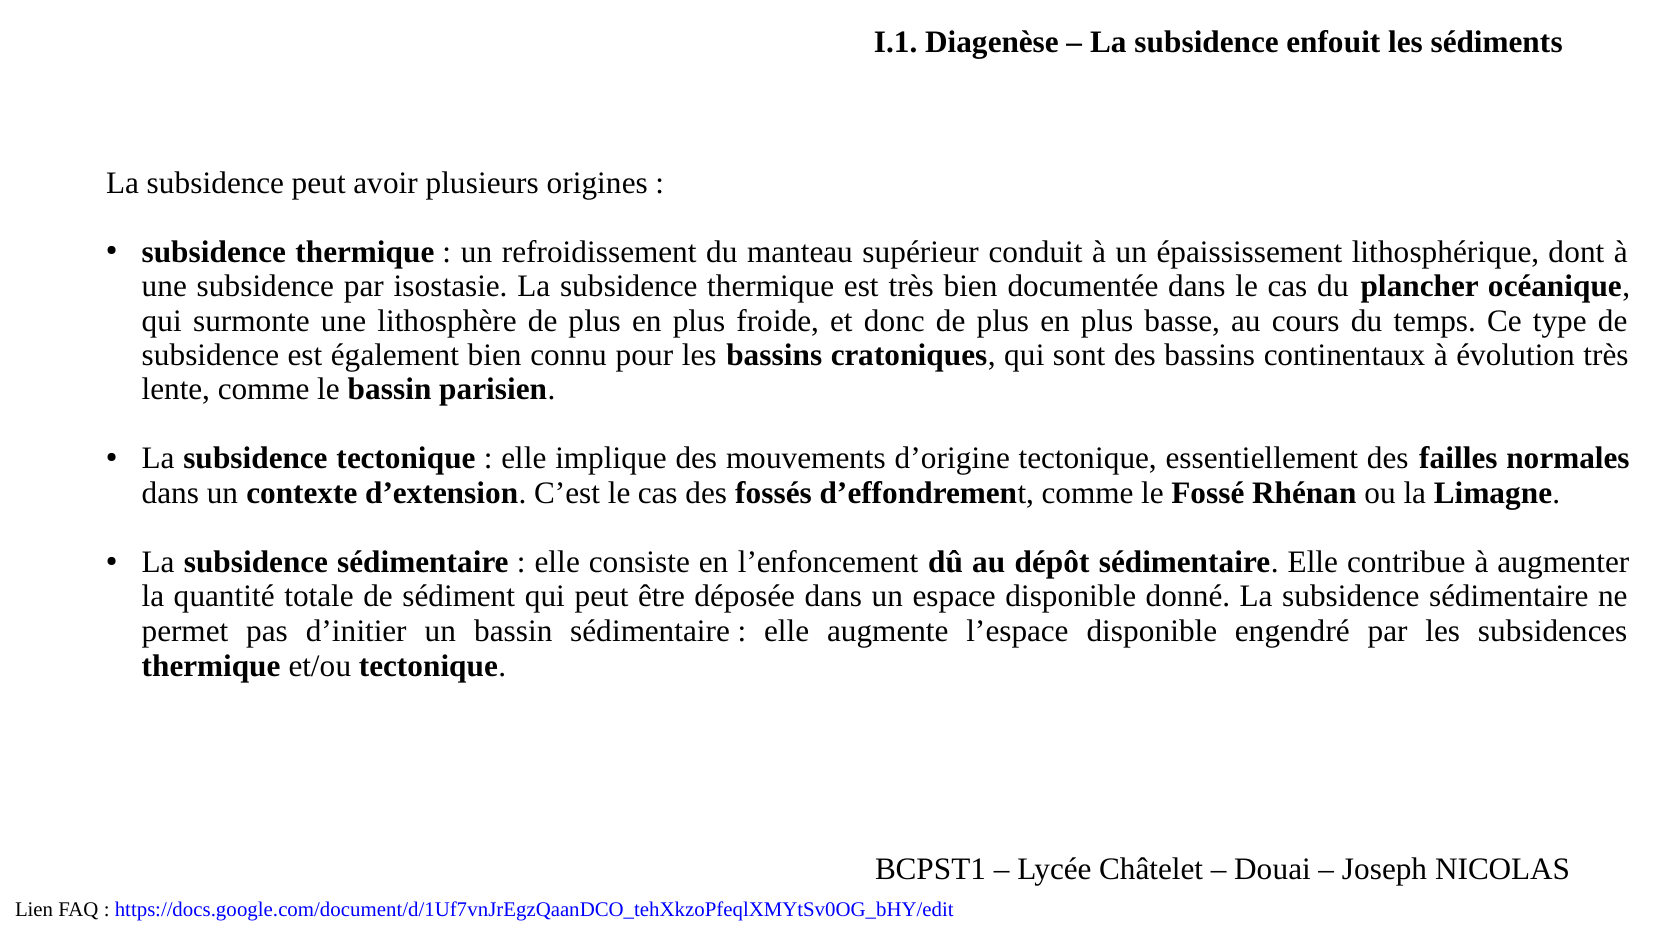

I.1. Diagenèse – La subsidence enfouit les sédiments
La subsidence peut avoir plusieurs origines :
subsidence thermique : un refroidissement du manteau supérieur conduit à un épaississement lithosphérique, dont à une subsidence par isostasie. La subsidence thermique est très bien documentée dans le cas du plancher océanique, qui surmonte une lithosphère de plus en plus froide, et donc de plus en plus basse, au cours du temps. Ce type de subsidence est également bien connu pour les bassins cratoniques, qui sont des bassins continentaux à évolution très lente, comme le bassin parisien.
La subsidence tectonique : elle implique des mouvements d’origine tectonique, essentiellement des failles normales dans un contexte d’extension. C’est le cas des fossés d’effondrement, comme le Fossé Rhénan ou la Limagne.
La subsidence sédimentaire : elle consiste en l’enfoncement dû au dépôt sédimentaire. Elle contribue à augmenter la quantité totale de sédiment qui peut être déposée dans un espace disponible donné. La subsidence sédimentaire ne permet pas d’initier un bassin sédimentaire : elle augmente l’espace disponible engendré par les subsidences thermique et/ou tectonique.
BCPST1 – Lycée Châtelet – Douai – Joseph NICOLAS
Lien FAQ : https://docs.google.com/document/d/1Uf7vnJrEgzQaanDCO_tehXkzoPfeqlXMYtSv0OG_bHY/edit